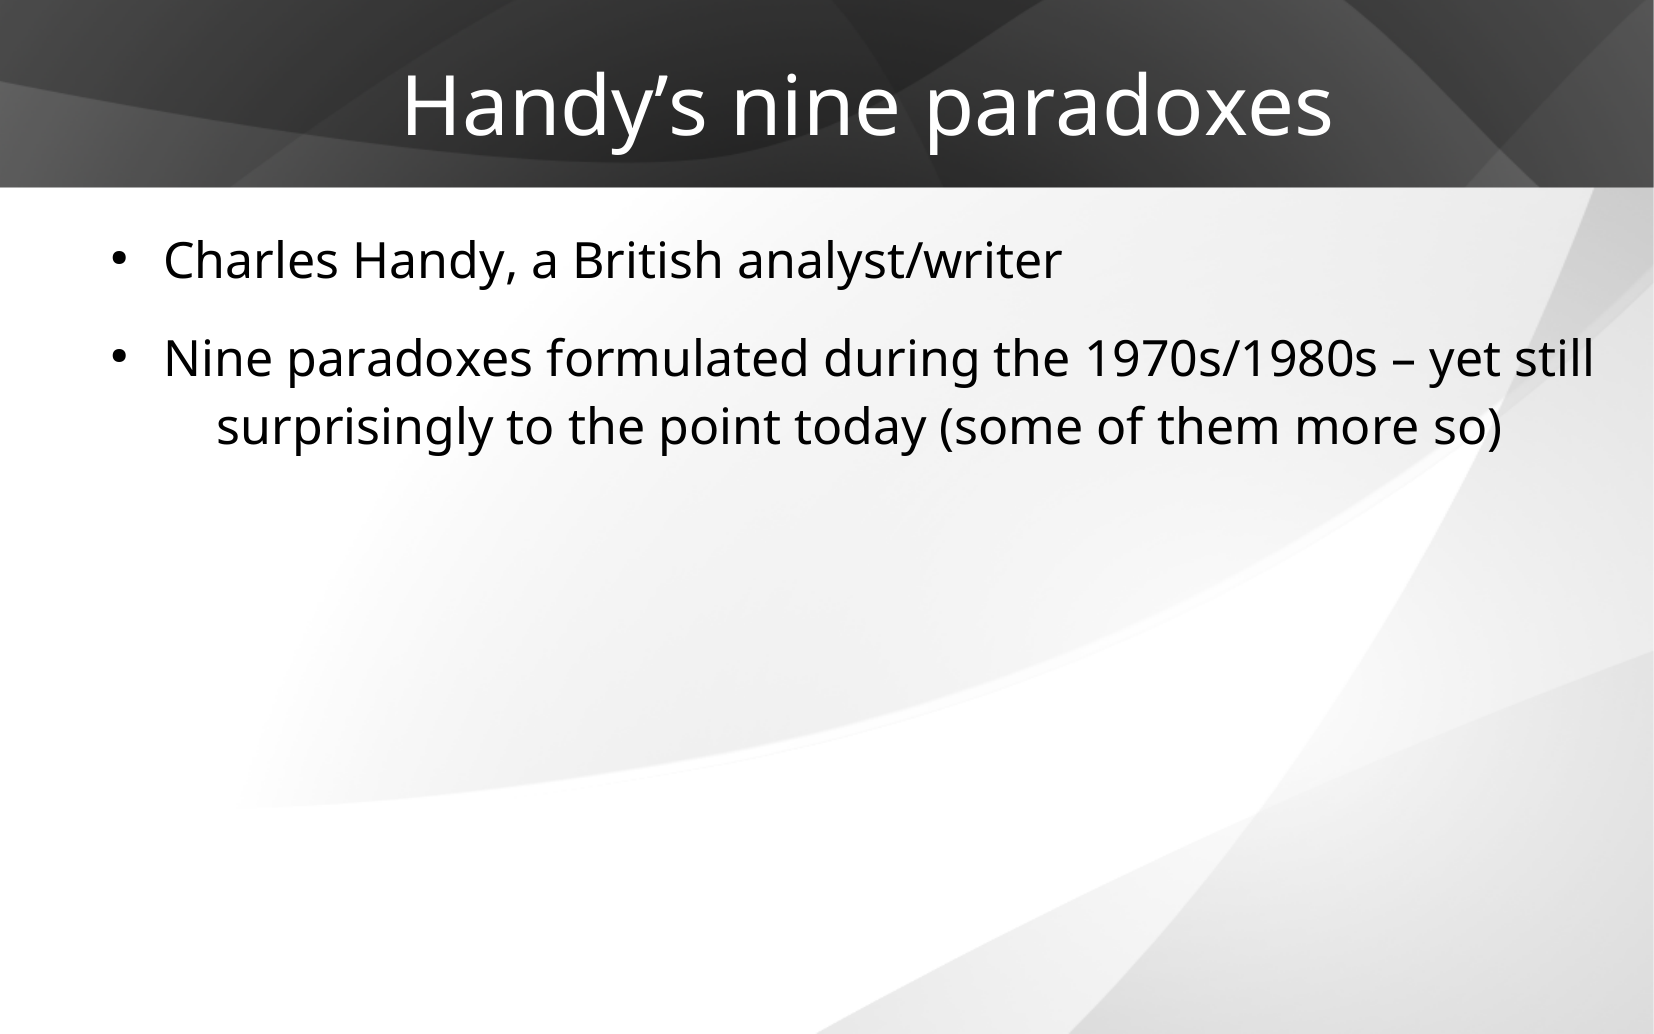

# Handy’s nine paradoxes
Charles Handy, a British analyst/writer
Nine paradoxes formulated during the 1970s/1980s – yet still surprisingly to the point today (some of them more so)